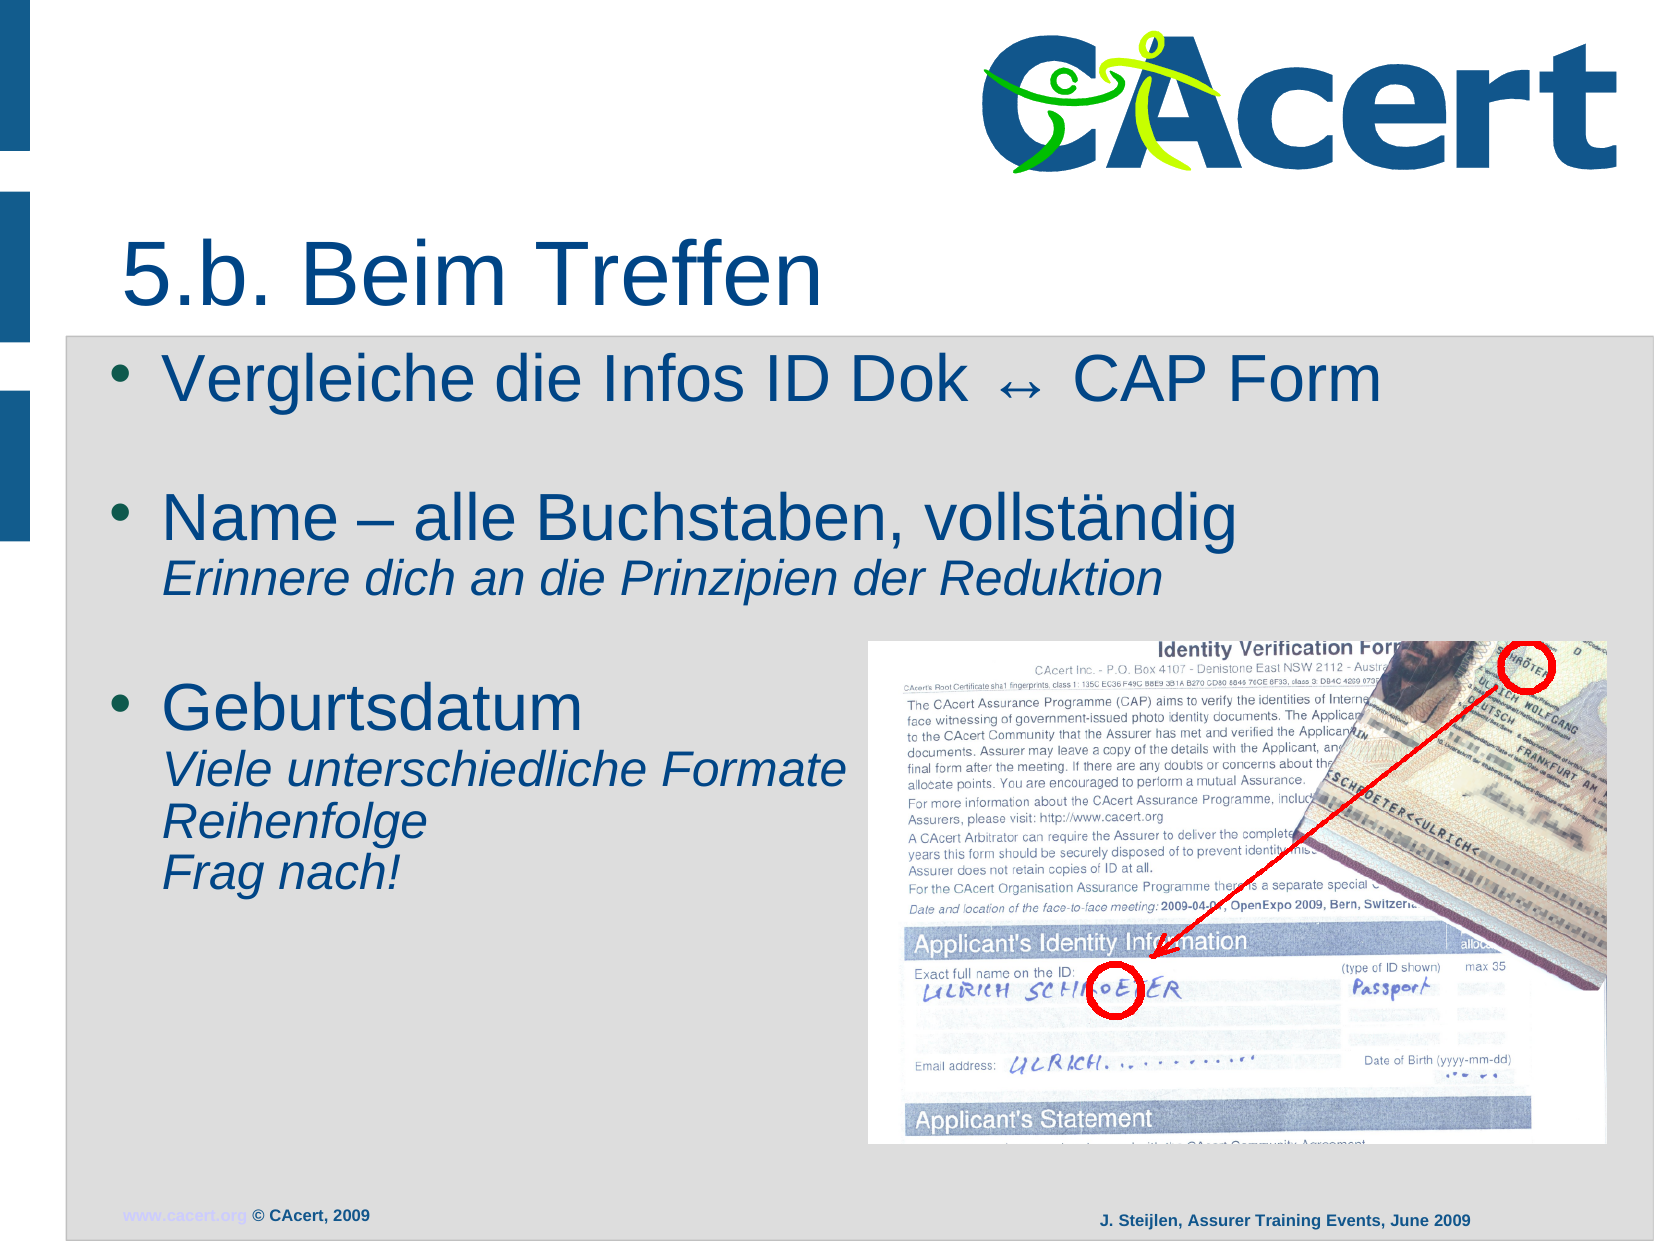

# 5.b. Beim Treffen
Vergleiche die Infos ID Dok ↔ CAP Form
Name – alle Buchstaben, vollständig
Erinnere dich an die Prinzipien der Reduktion
Geburtsdatum
Viele unterschiedliche Formate
Reihenfolge
Frag nach!